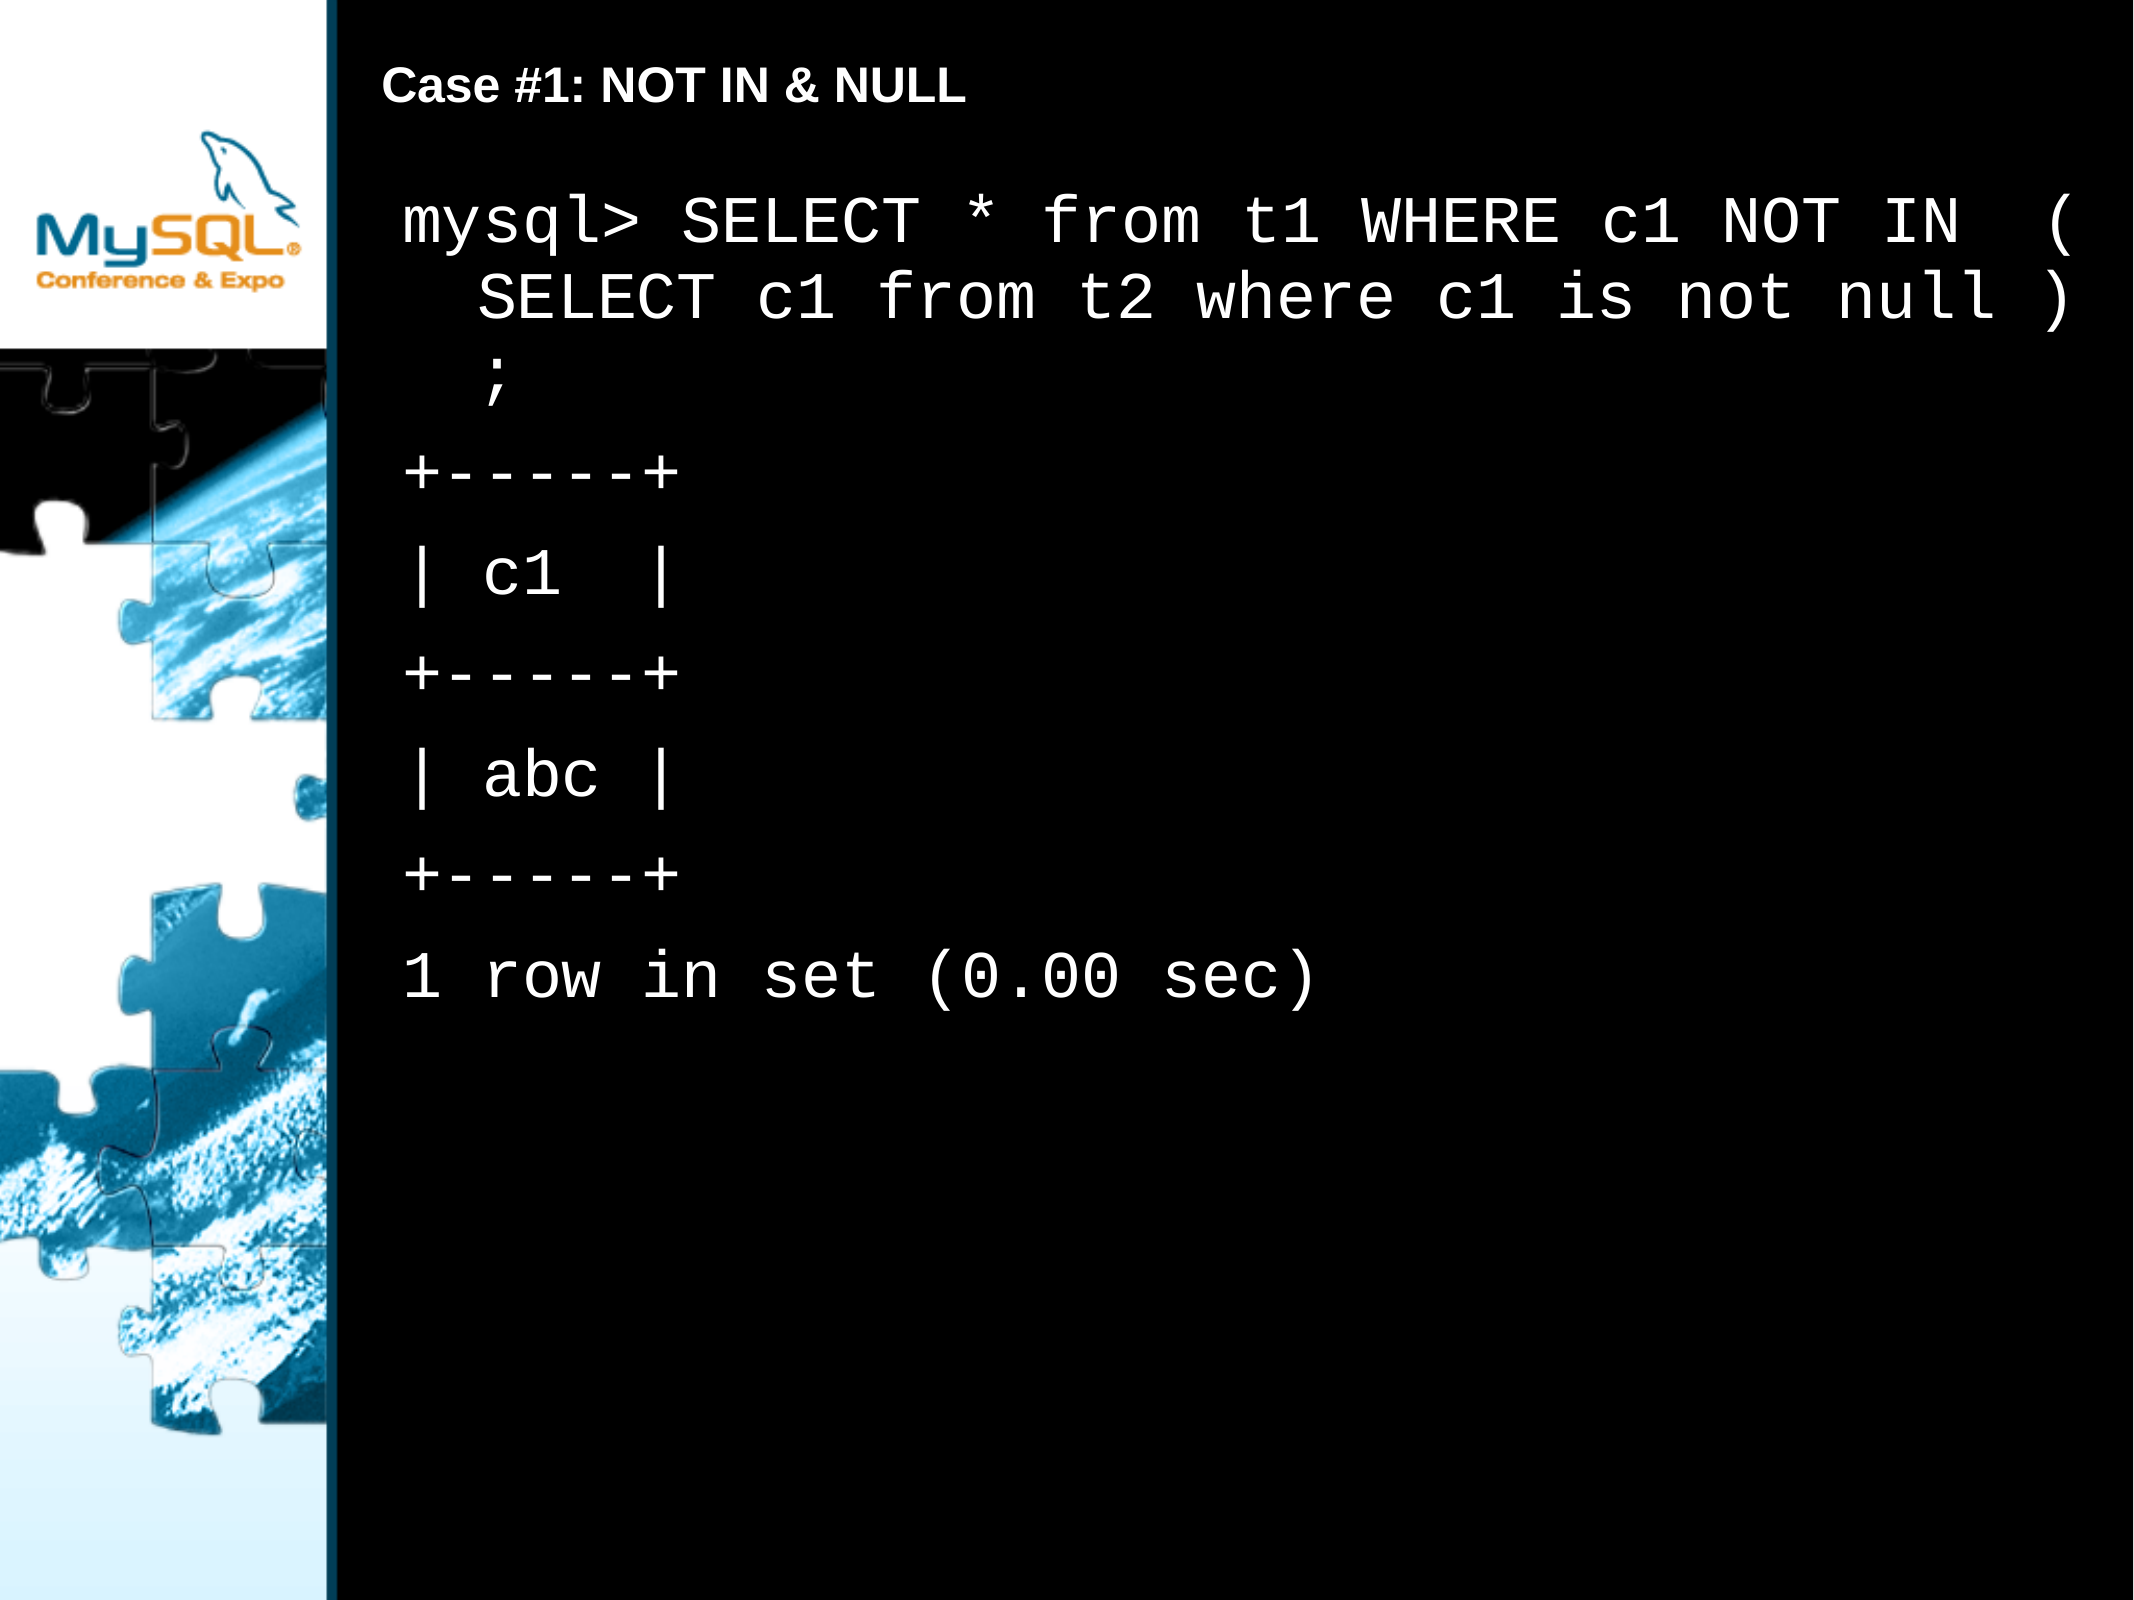

# Case #1: NOT IN & NULL
mysql> SELECT * from t1 WHERE c1 NOT IN ( SELECT c1 from t2 where c1 is not null ) ;
+-----+
| c1 |
+-----+
| abc |
+-----+
1 row in set (0.00 sec)